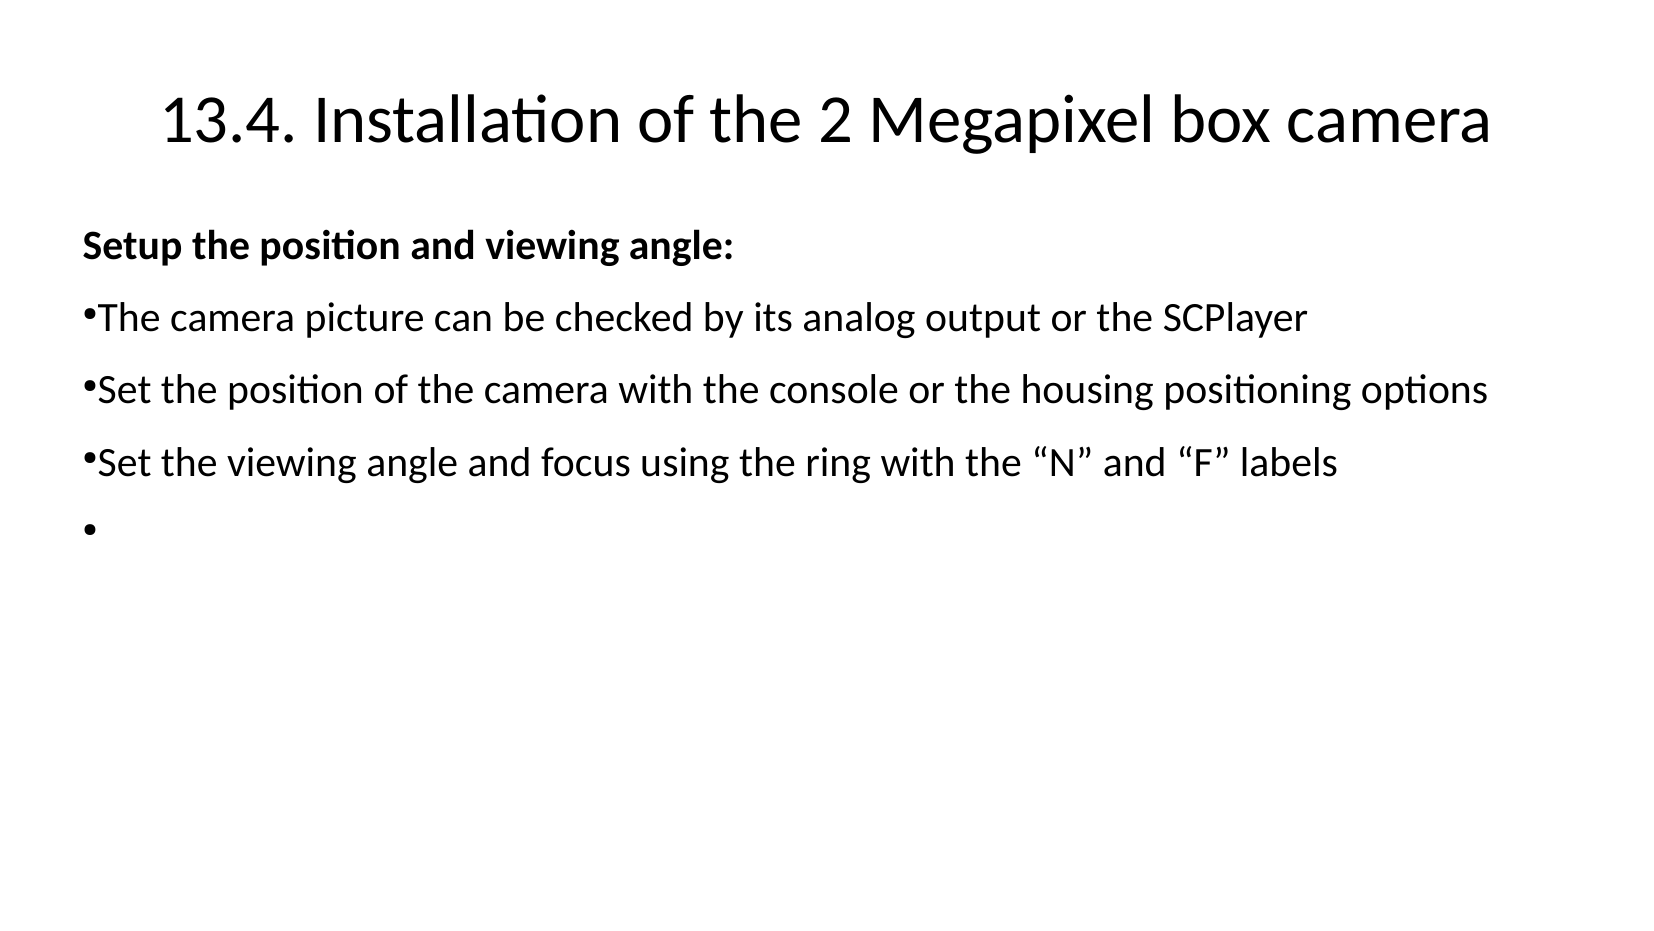

# 13.4. Installation of the 2 Megapixel box camera
Setup the position and viewing angle:
The camera picture can be checked by its analog output or the SCPlayer
Set the position of the camera with the console or the housing positioning options
Set the viewing angle and focus using the ring with the “N” and “F” labels